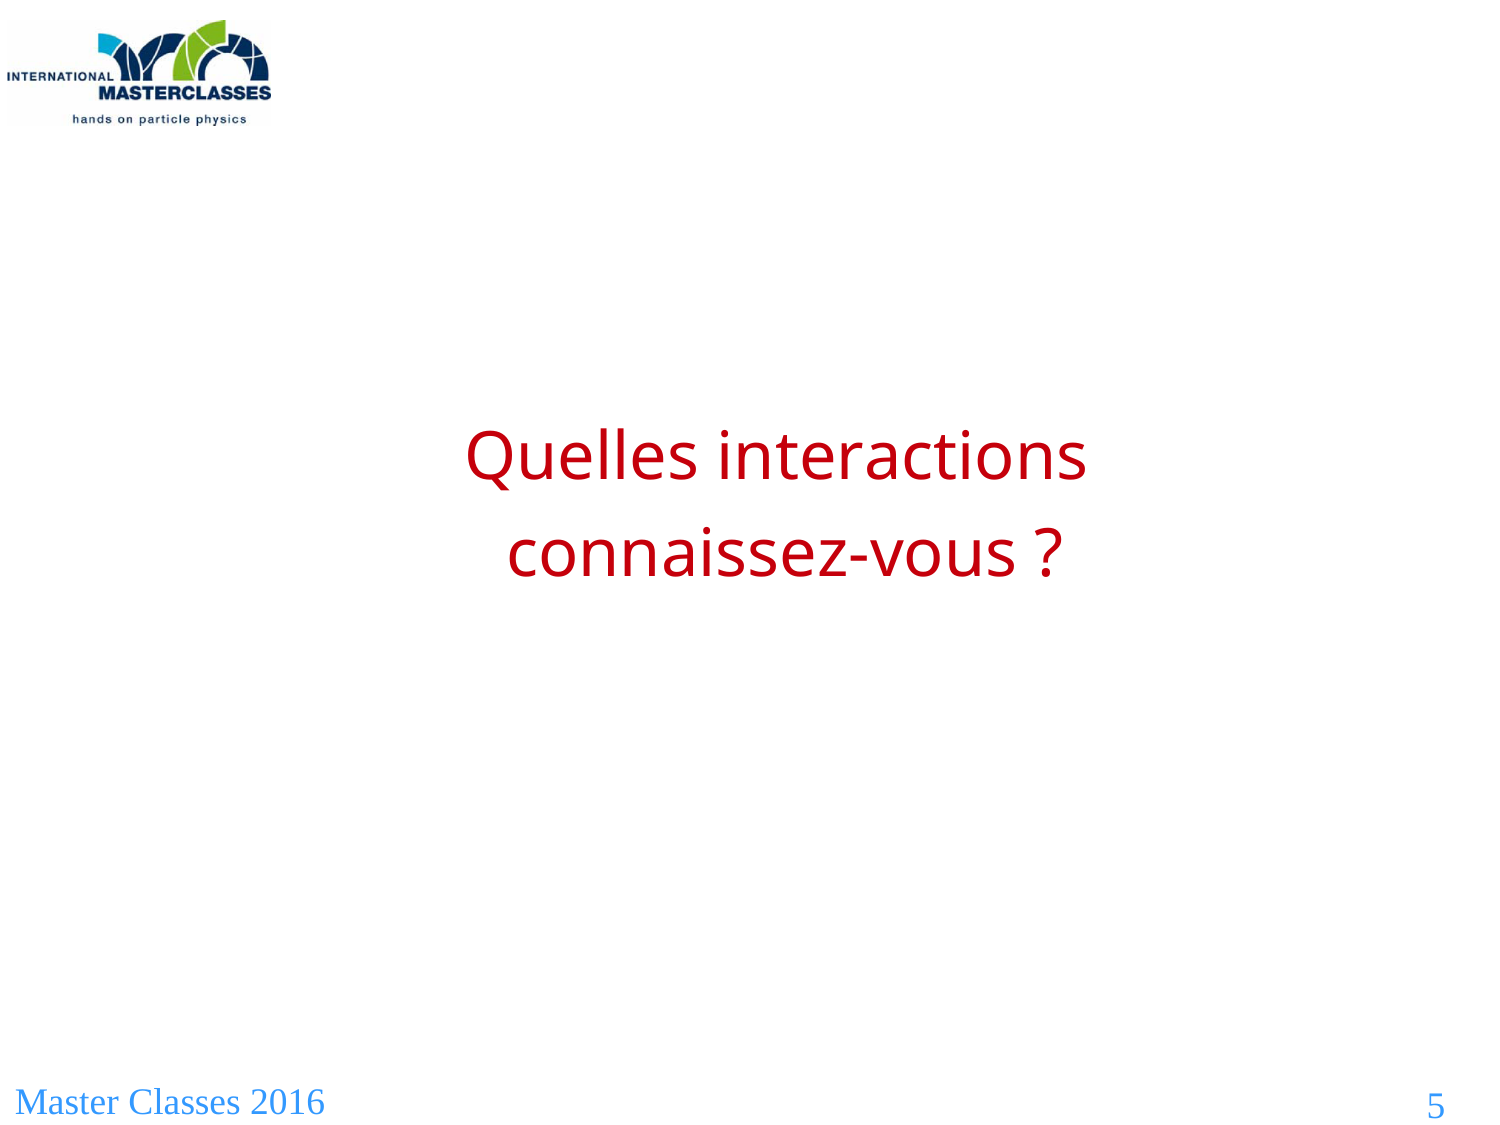

Quelles interactions
connaissez-vous ?
Master Classes 2016
5